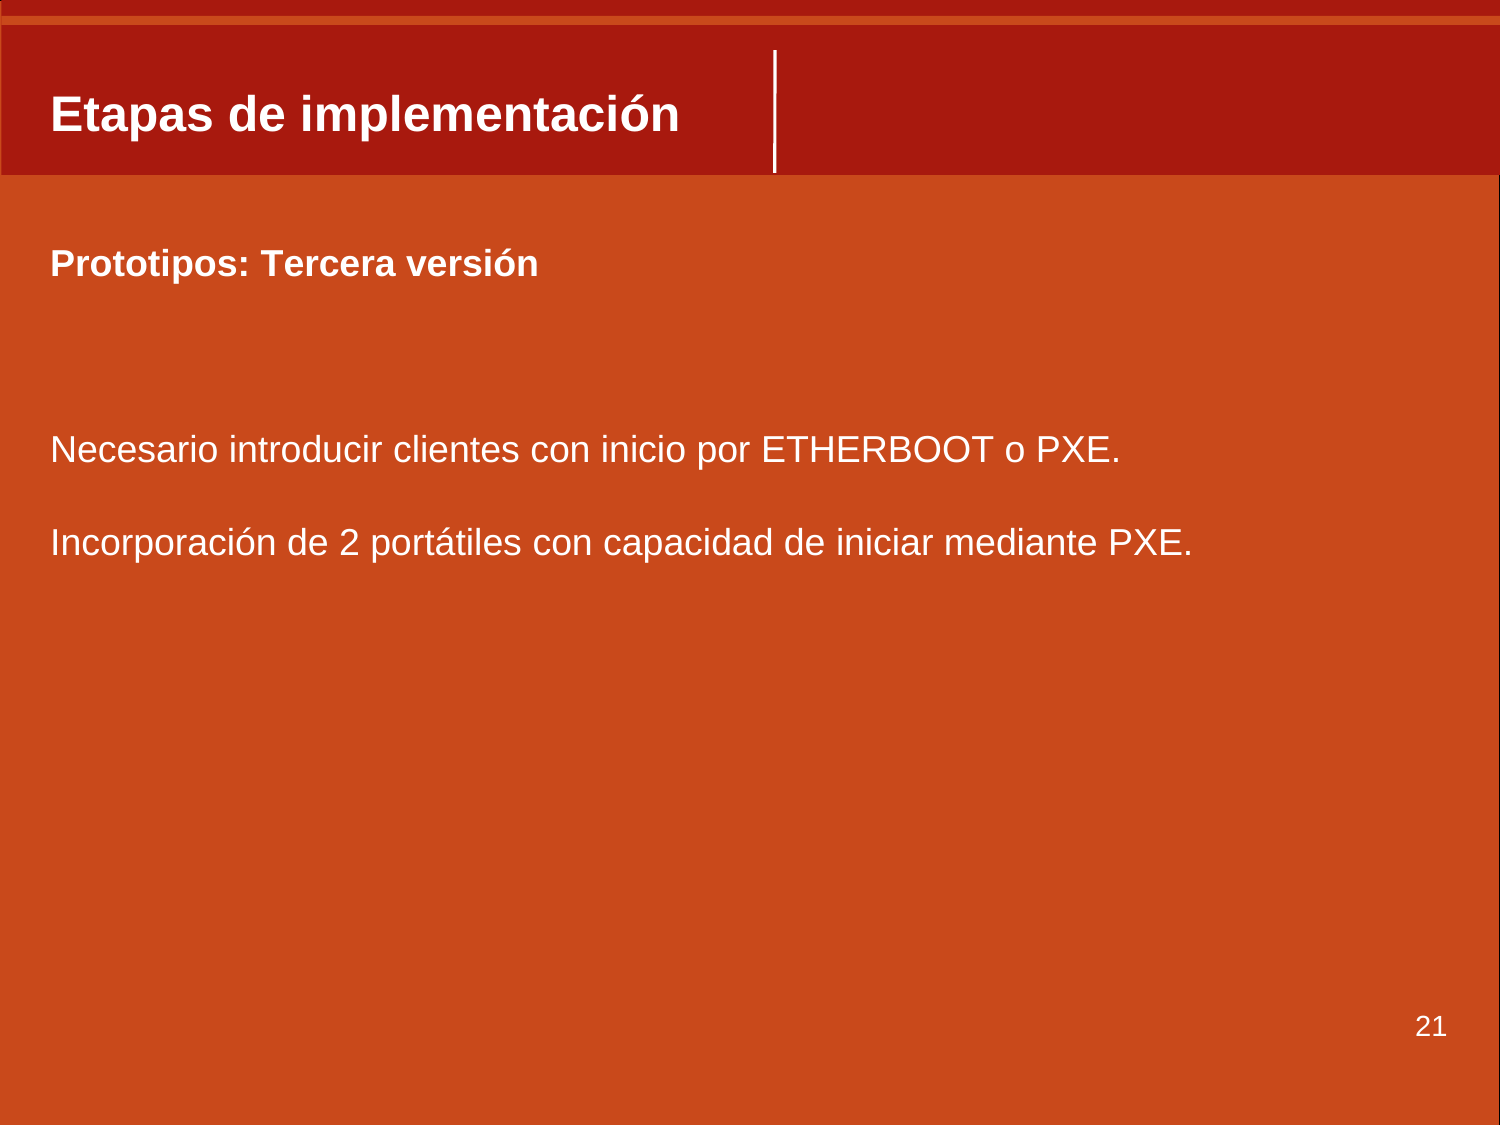

# Etapas de implementación
Prototipos: Tercera versión
Necesario introducir clientes con inicio por ETHERBOOT o PXE.
Incorporación de 2 portátiles con capacidad de iniciar mediante PXE.